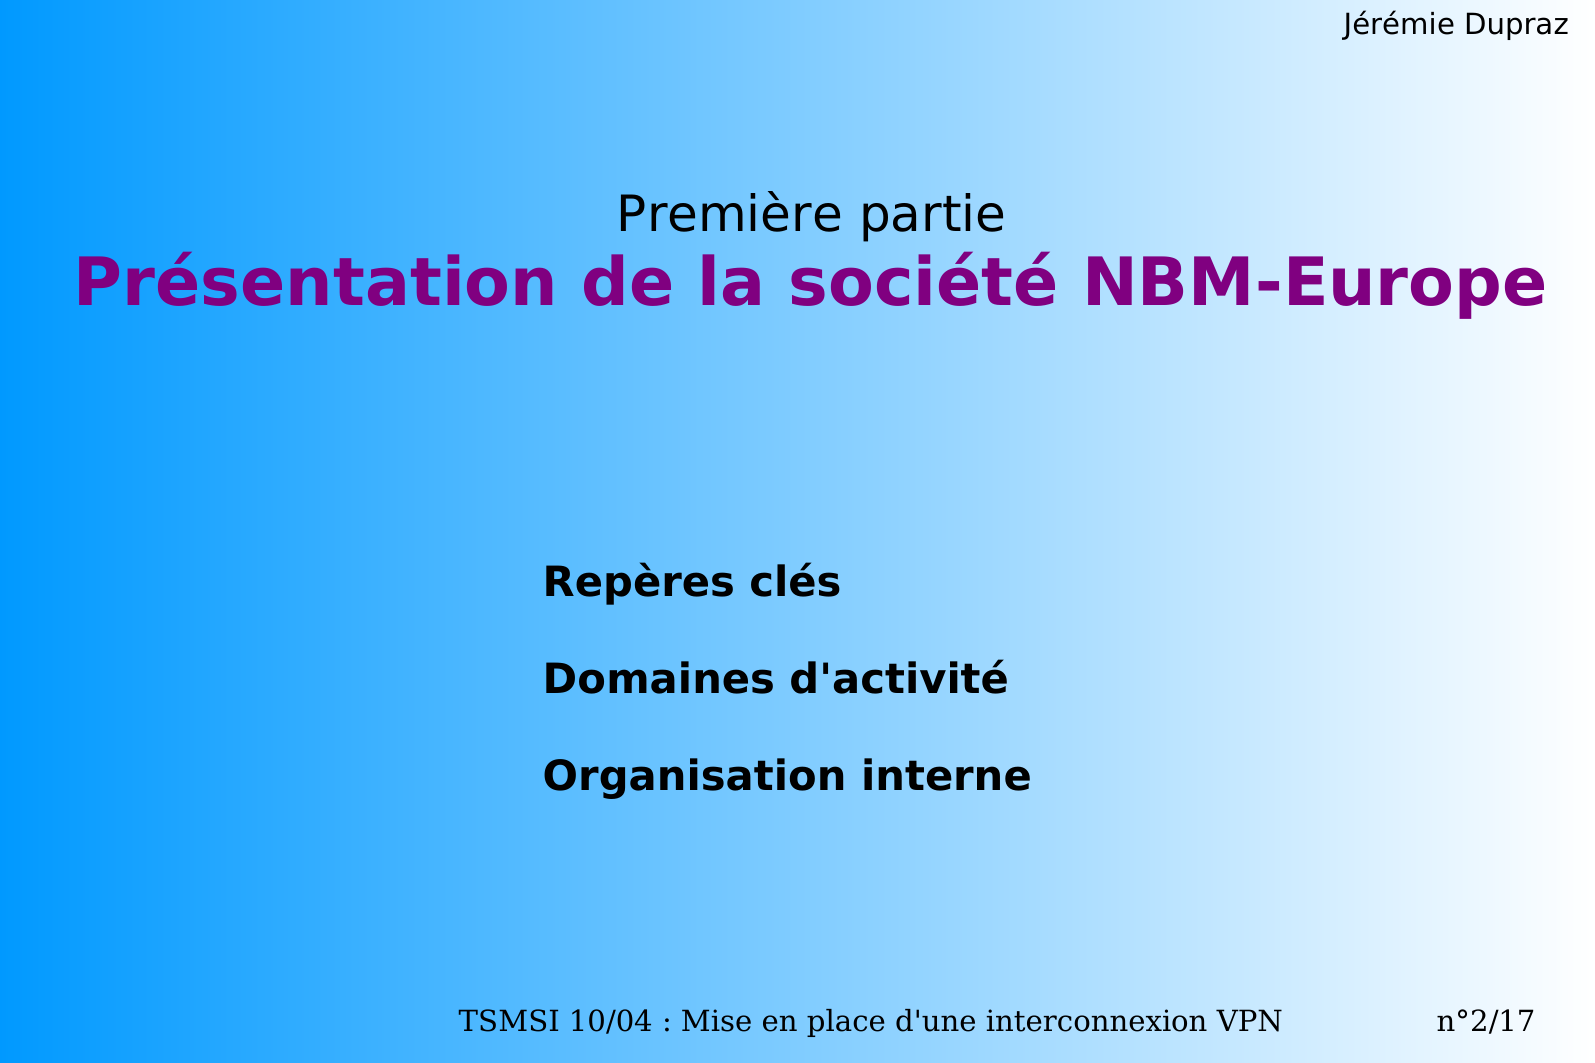

Première partie
Présentation de la société NBM-Europe
Repères clés
Domaines d'activité
Organisation interne
TSMSI 10/04 : Mise en place d'une interconnexion VPN
2